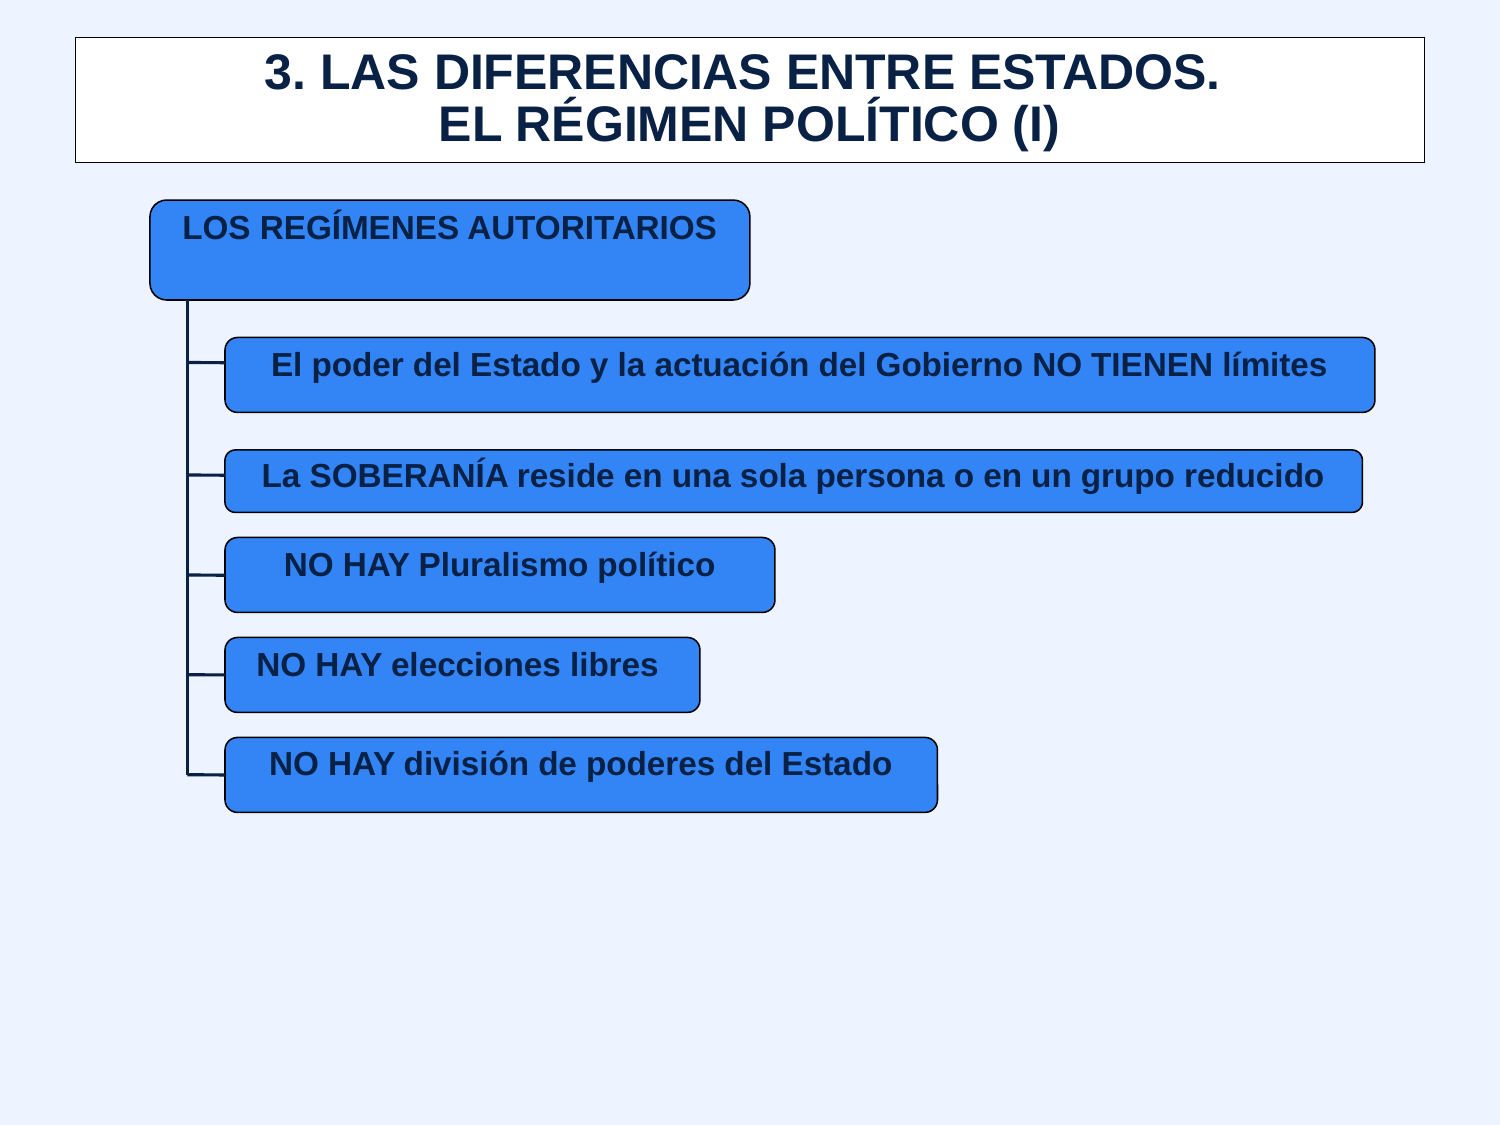

# 3. LAS DIFERENCIAS ENTRE ESTADOS. EL RÉGIMEN POLÍTICO (I)
LOS REGÍMENES AUTORITARIOS
El poder del Estado y la actuación del Gobierno NO TIENEN límites
La SOBERANÍA reside en una sola persona o en un grupo reducido
NO HAY Pluralismo político
NO HAY elecciones libres
NO HAY división de poderes del Estado